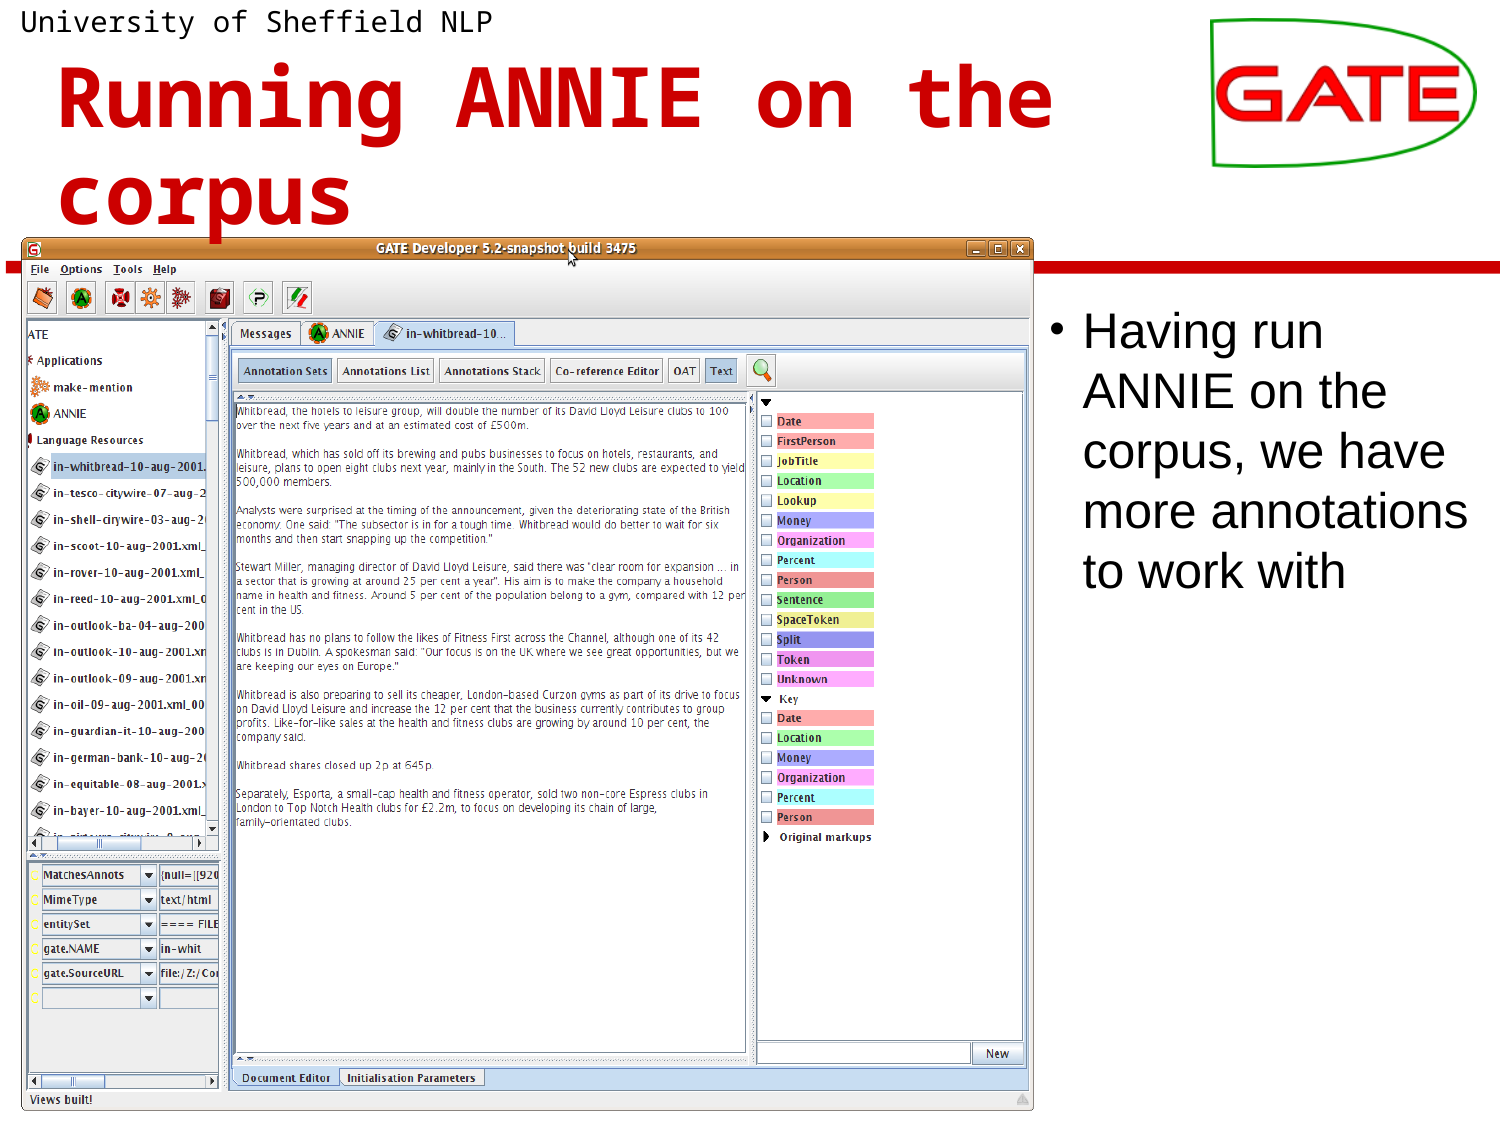

# Running ANNIE on the corpus
Having run ANNIE on the corpus, we have more annotations to work with